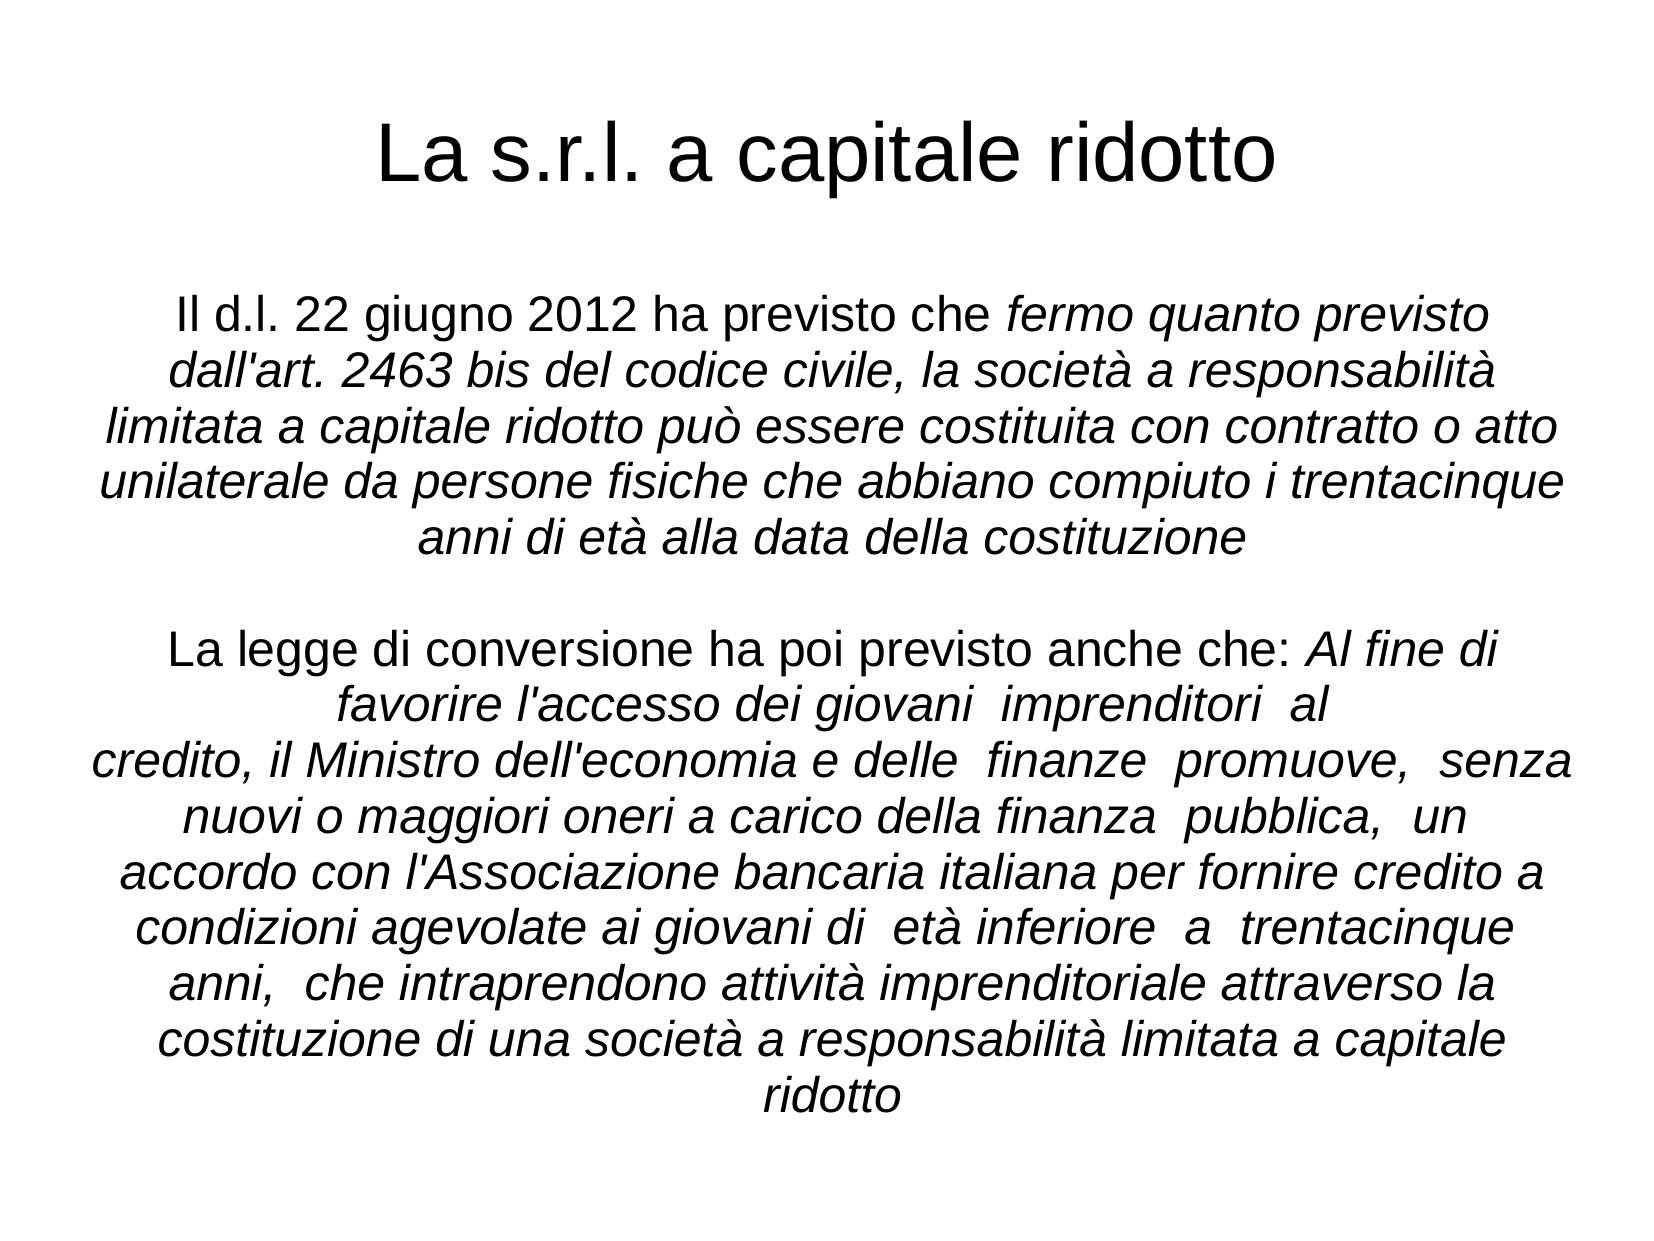

# La s.r.l. a capitale ridotto
Il d.l. 22 giugno 2012 ha previsto che fermo quanto previsto dall'art. 2463 bis del codice civile, la società a responsabilità limitata a capitale ridotto può essere costituita con contratto o atto unilaterale da persone fisiche che abbiano compiuto i trentacinque anni di età alla data della costituzione
La legge di conversione ha poi previsto anche che: Al fine di favorire l'accesso dei giovani imprenditori al
credito, il Ministro dell'economia e delle finanze promuove, senza
nuovi o maggiori oneri a carico della finanza pubblica, un accordo con l'Associazione bancaria italiana per fornire credito a condizioni agevolate ai giovani di età inferiore a trentacinque anni, che intraprendono attività imprenditoriale attraverso la costituzione di una società a responsabilità limitata a capitale ridotto